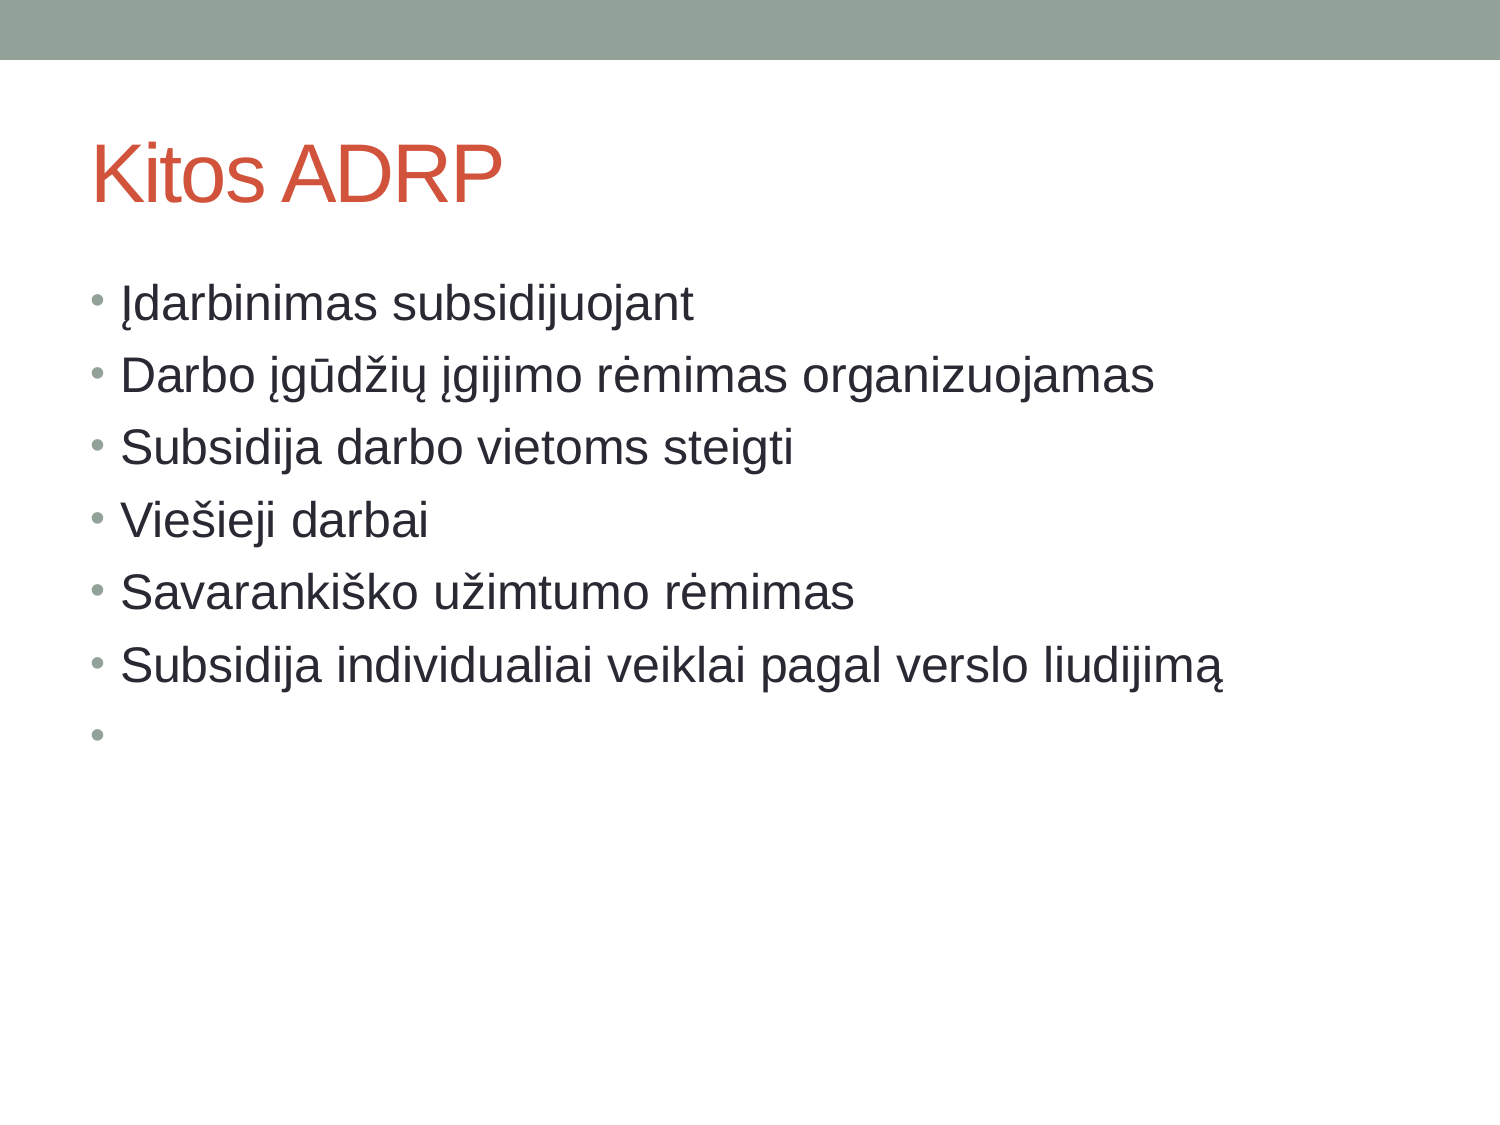

# Kitos ADRP
Įdarbinimas subsidijuojant
Darbo įgūdžių įgijimo rėmimas organizuojamas
Subsidija darbo vietoms steigti
Viešieji darbai
Savarankiško užimtumo rėmimas
Subsidija individualiai veiklai pagal verslo liudijimą